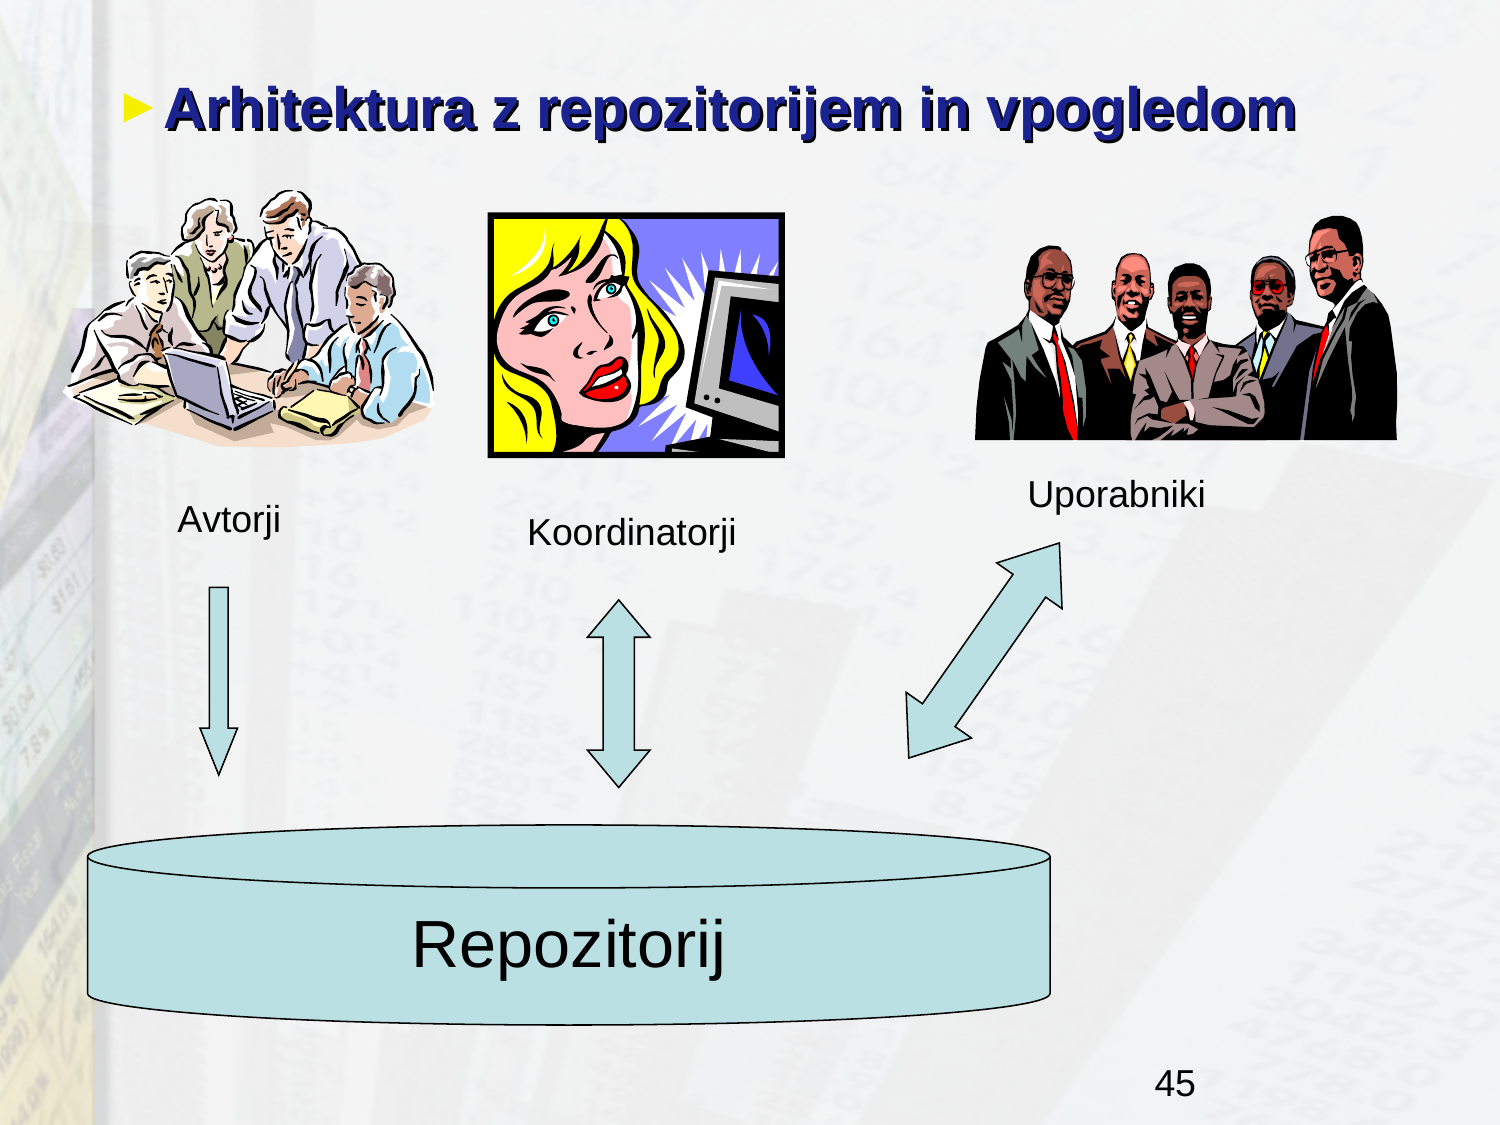

# Arhitektura z repozitorijem in vpogledom
Uporabniki
Avtorji
Koordinatorji
Repozitorij
45